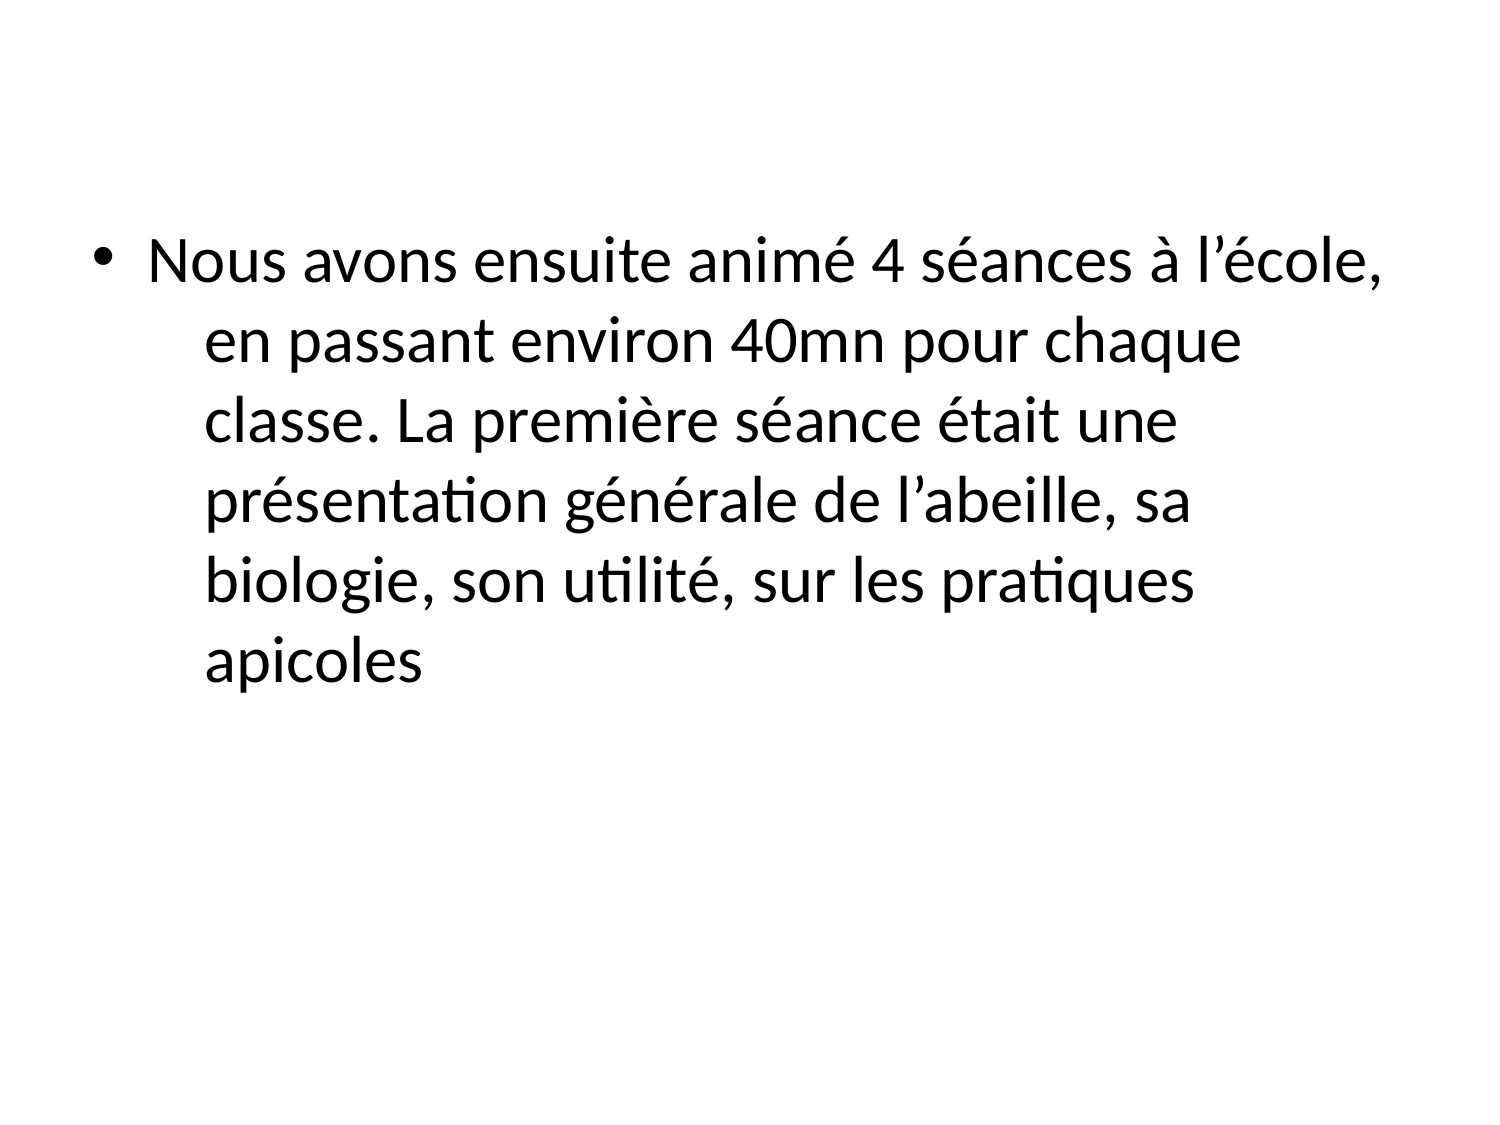

#
Nous avons ensuite animé 4 séances à l’école, en passant environ 40mn pour chaque classe. La première séance était une présentation générale de l’abeille, sa biologie, son utilité, sur les pratiques apicoles